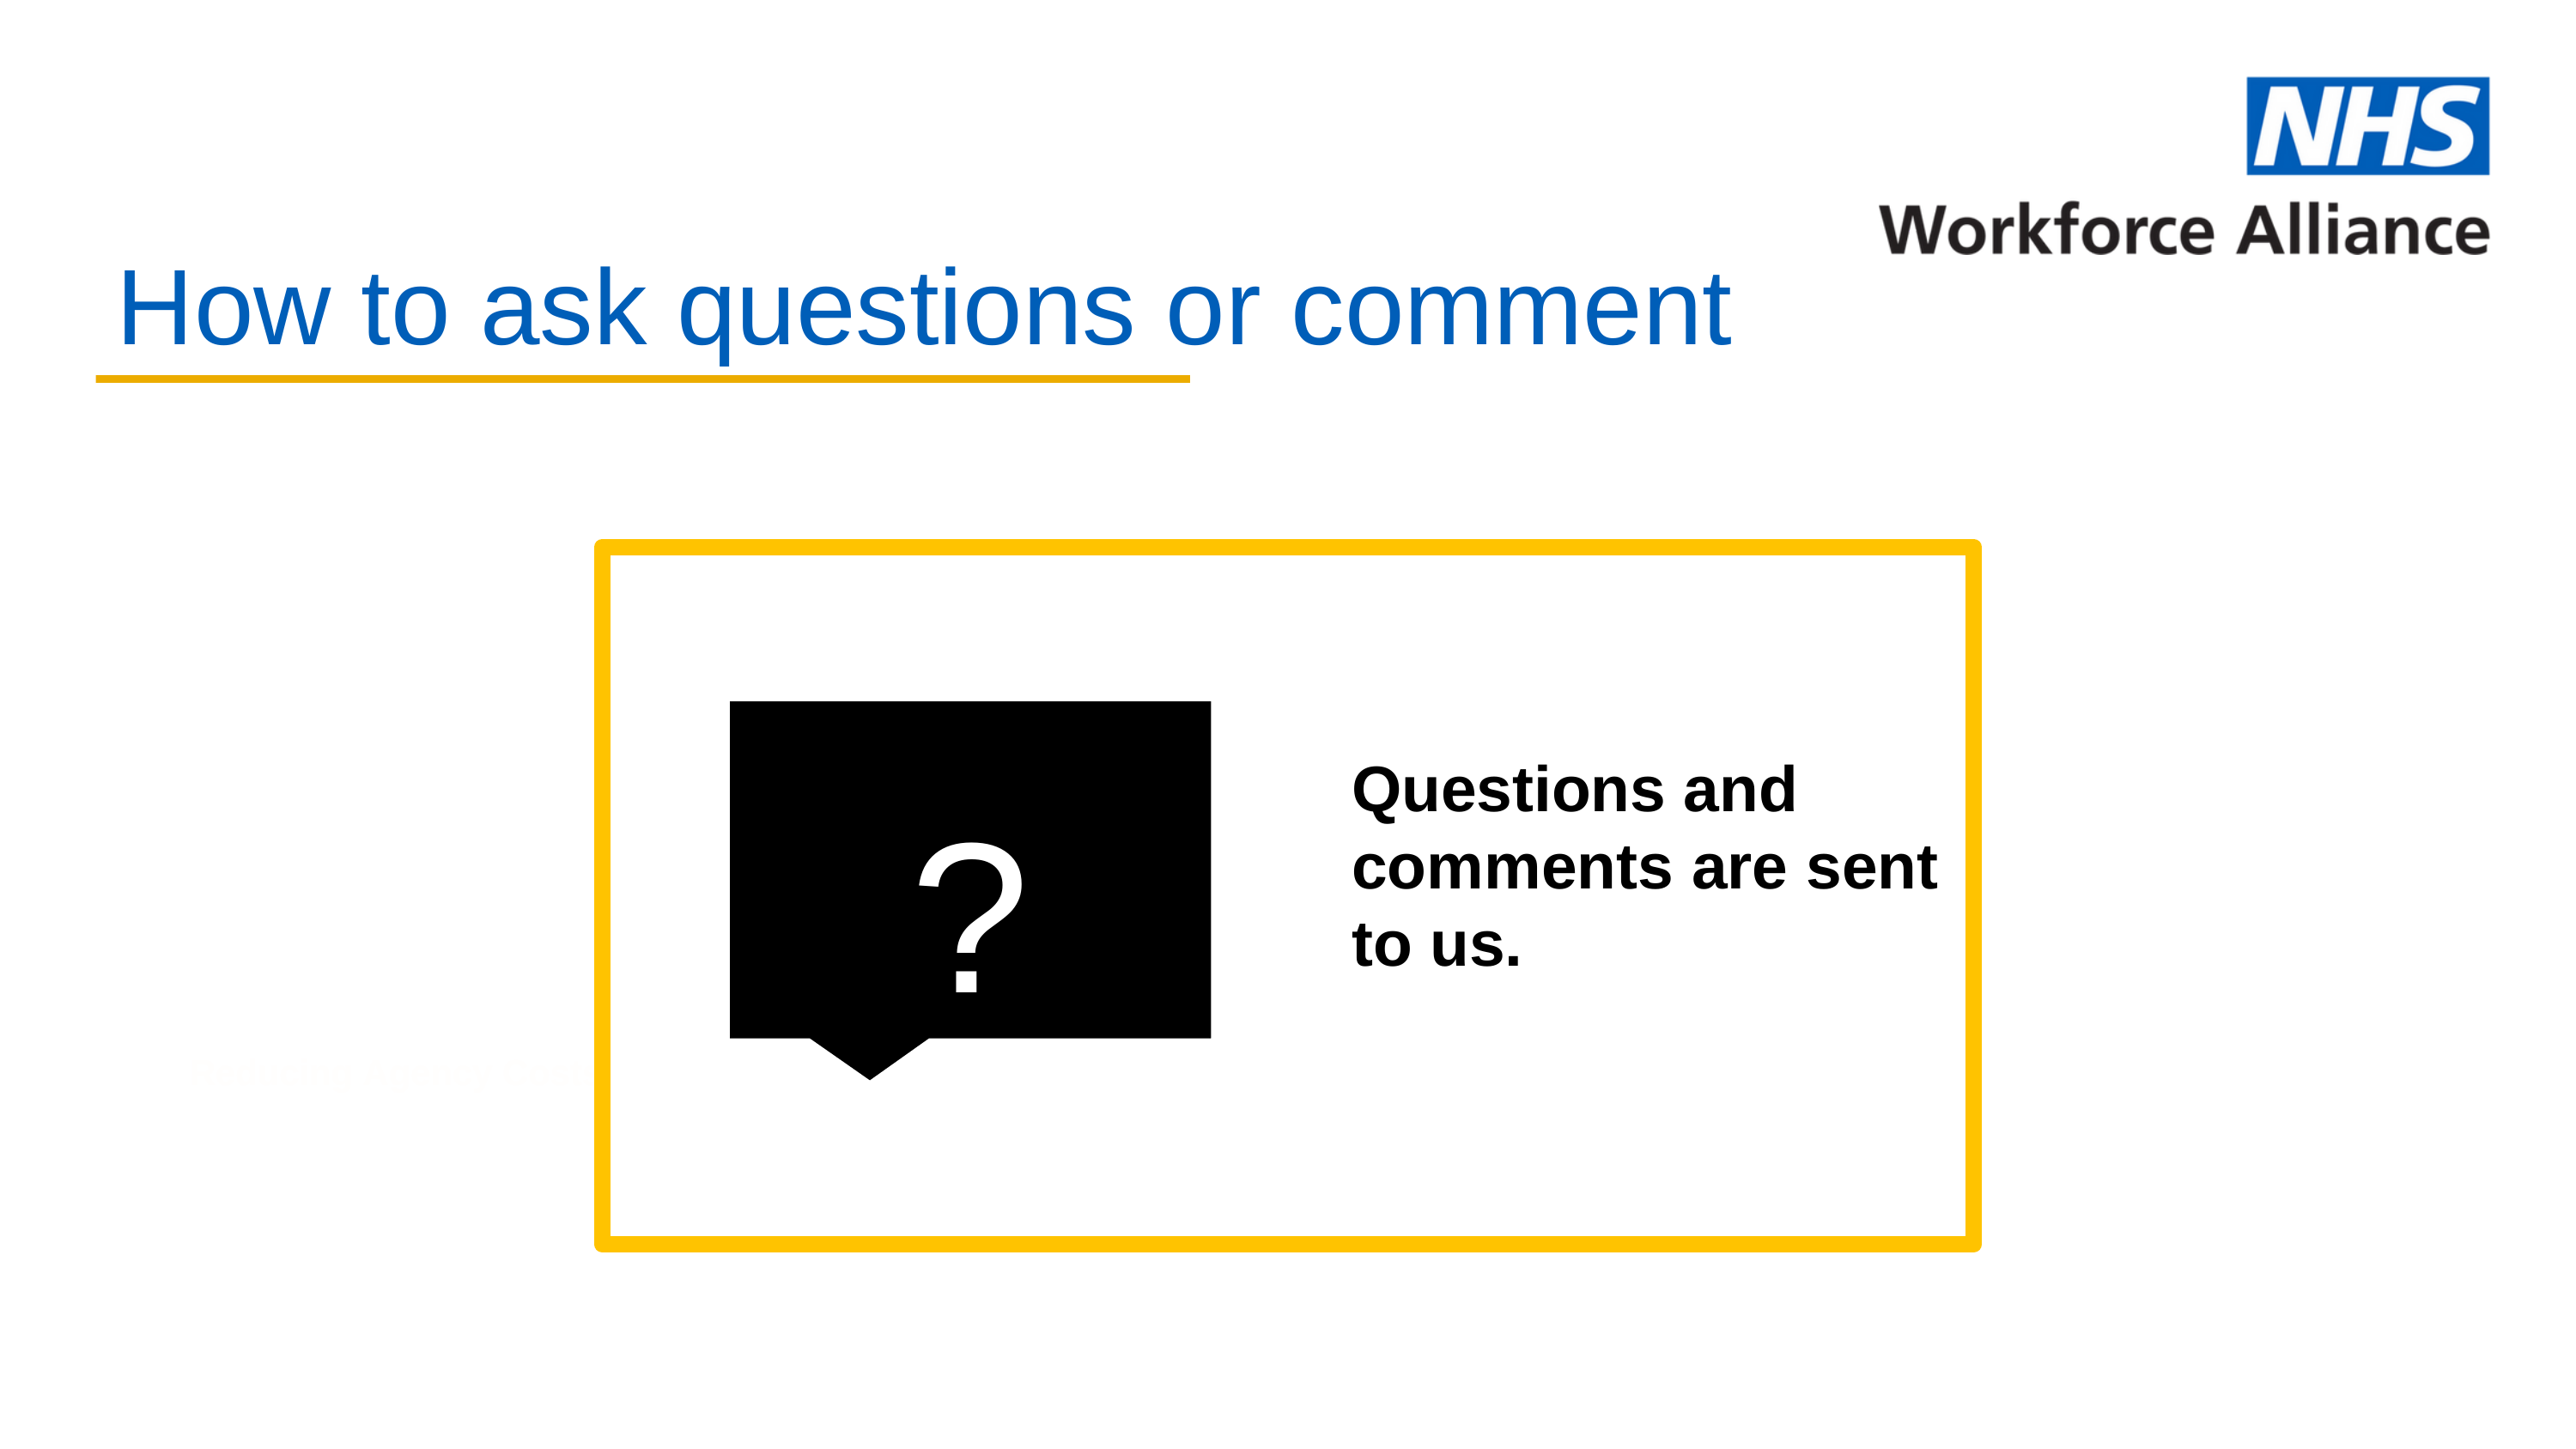

How to ask questions or comment
Questions and comments are sent to us.
?
Reducing Agency Costs
Lorem ipsum dolor sit amet, consectetur adipiscing elit, sed do eiusmod tempor incididunt ut labore